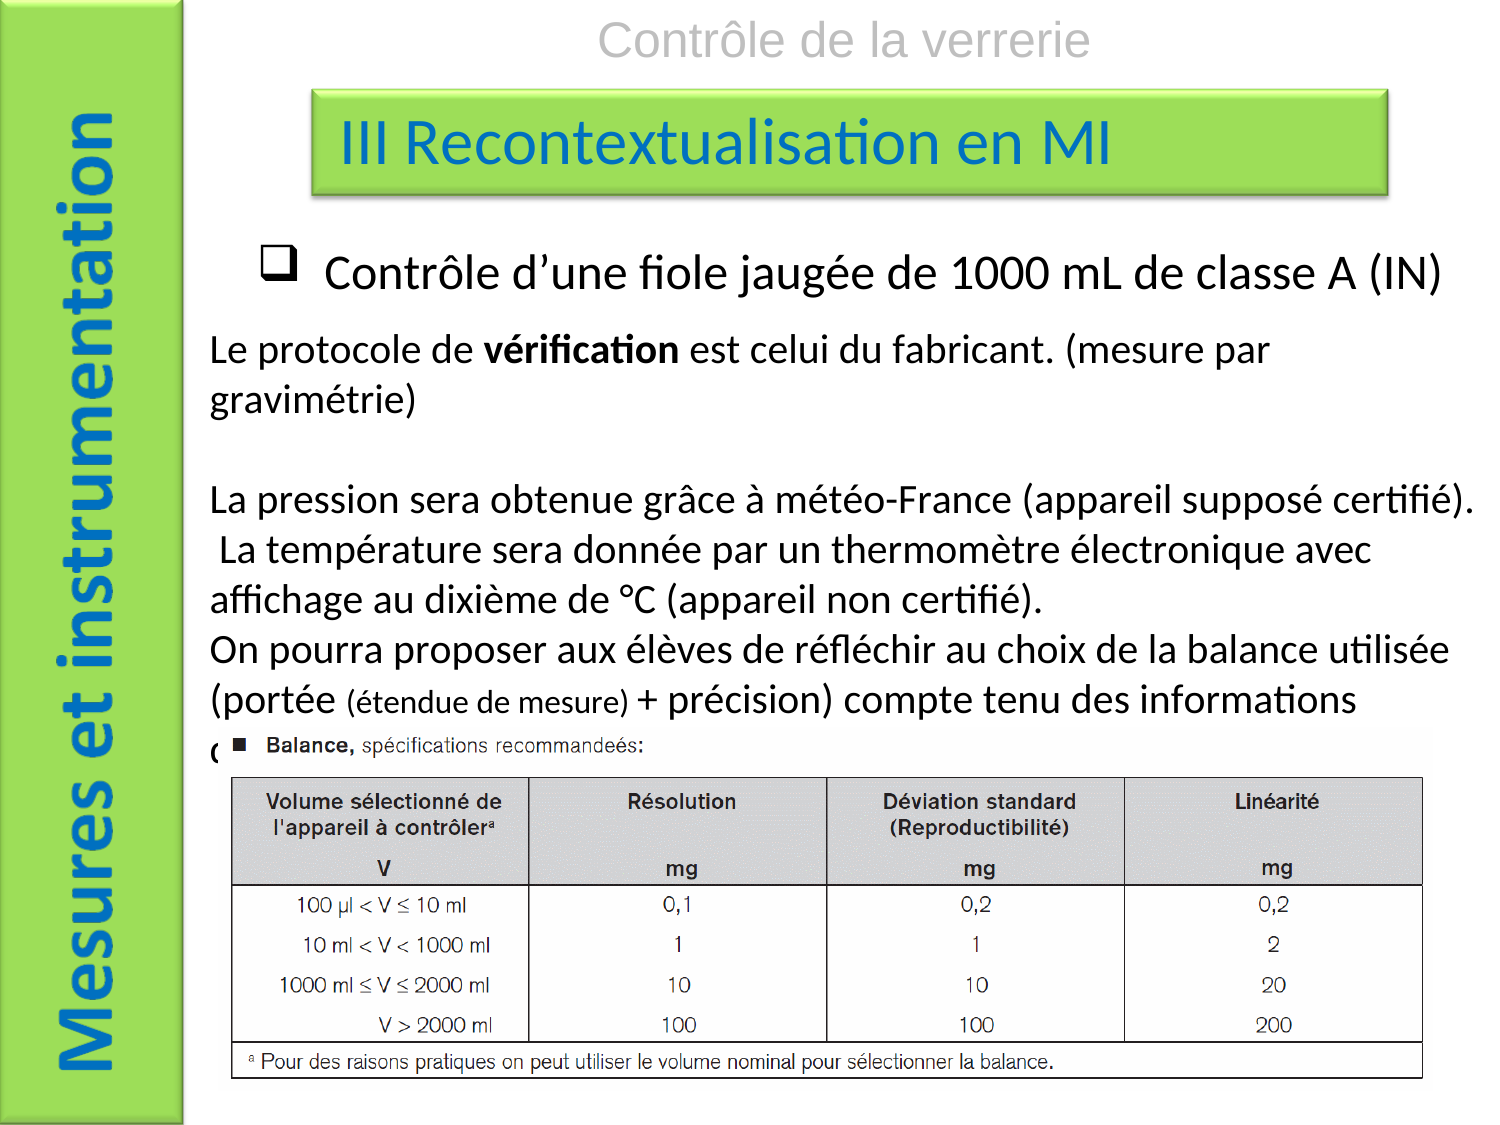

Contrôle de la verrerie
III Recontextualisation en MI
 Contrôle d’une fiole jaugée de 1000 mL de classe A (IN)
Le protocole de vérification est celui du fabricant. (mesure par gravimétrie)
La pression sera obtenue grâce à météo-France (appareil supposé certifié). La température sera donnée par un thermomètre électronique avec affichage au dixième de °C (appareil non certifié).
On pourra proposer aux élèves de réfléchir au choix de la balance utilisée (portée (étendue de mesure) + précision) compte tenu des informations données :